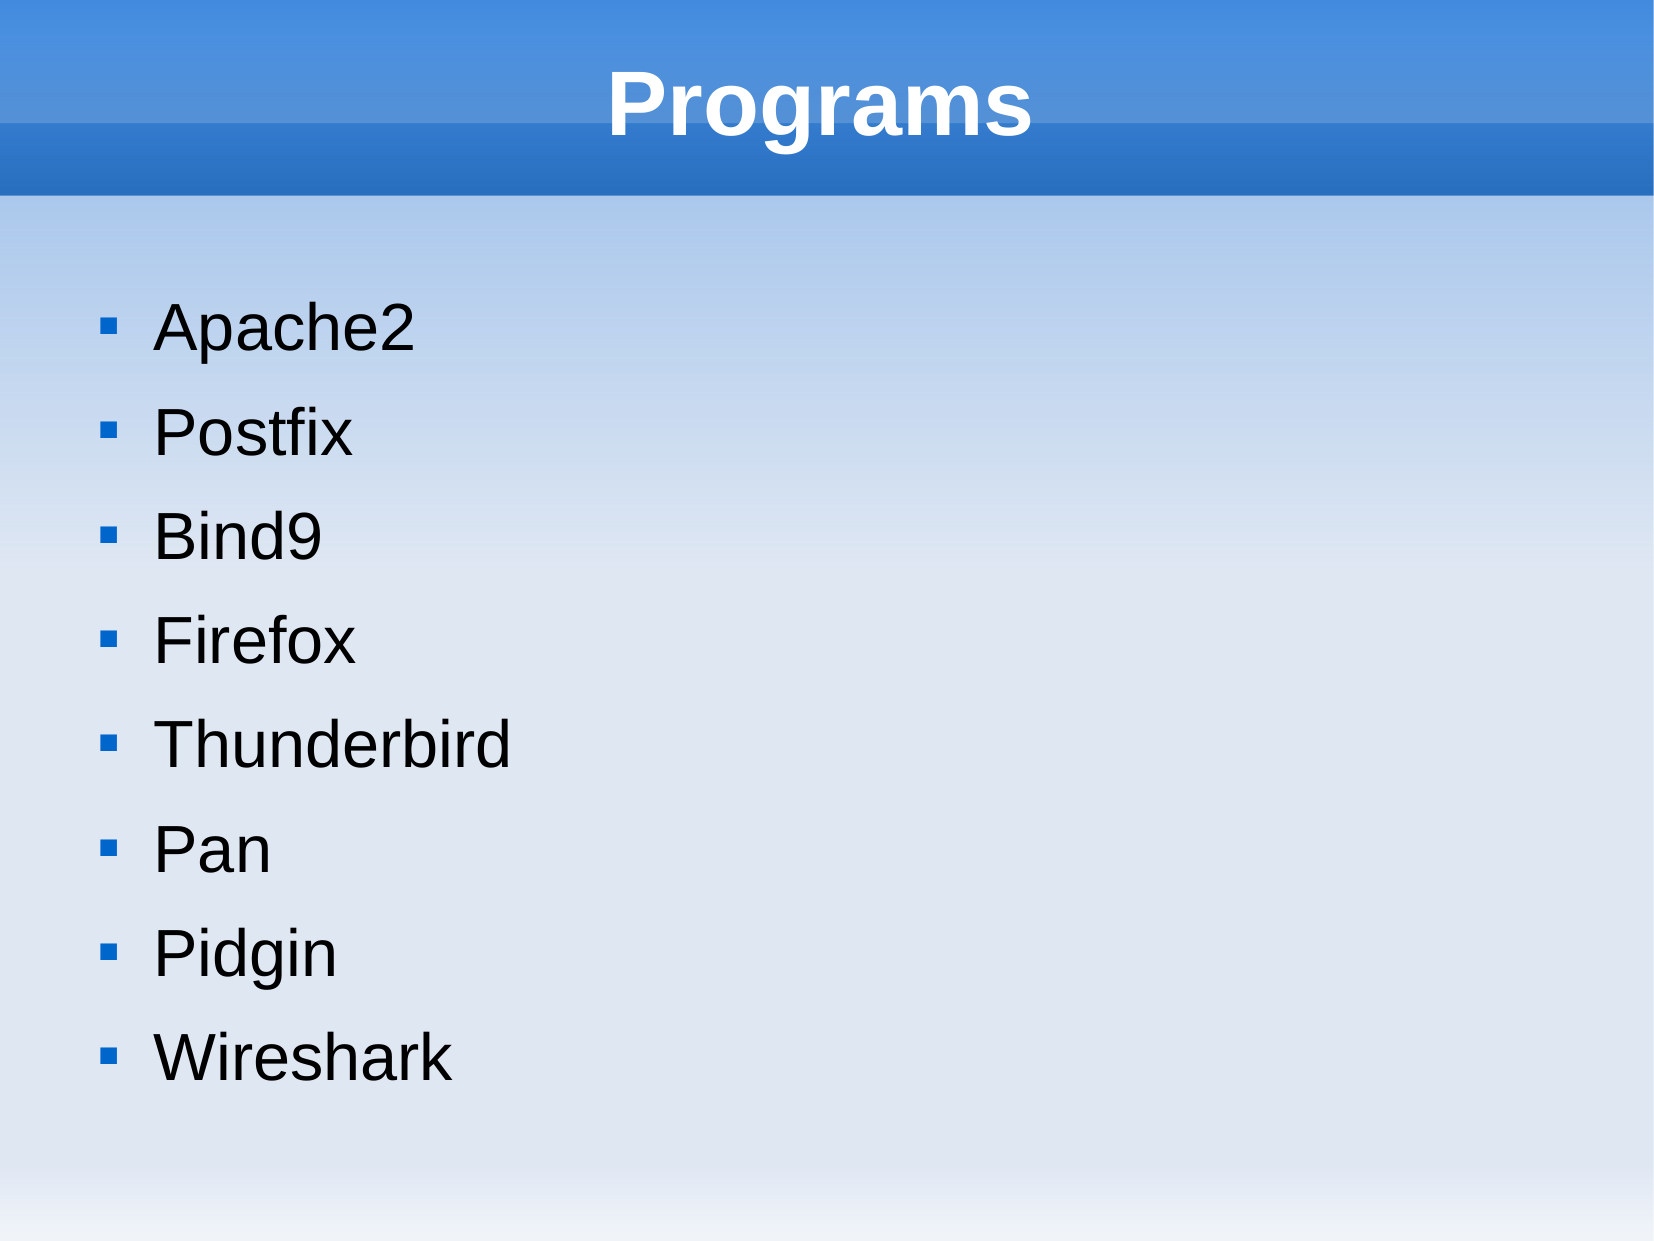

# Programs
Apache2
Postfix
Bind9
Firefox
Thunderbird
Pan
Pidgin
Wireshark